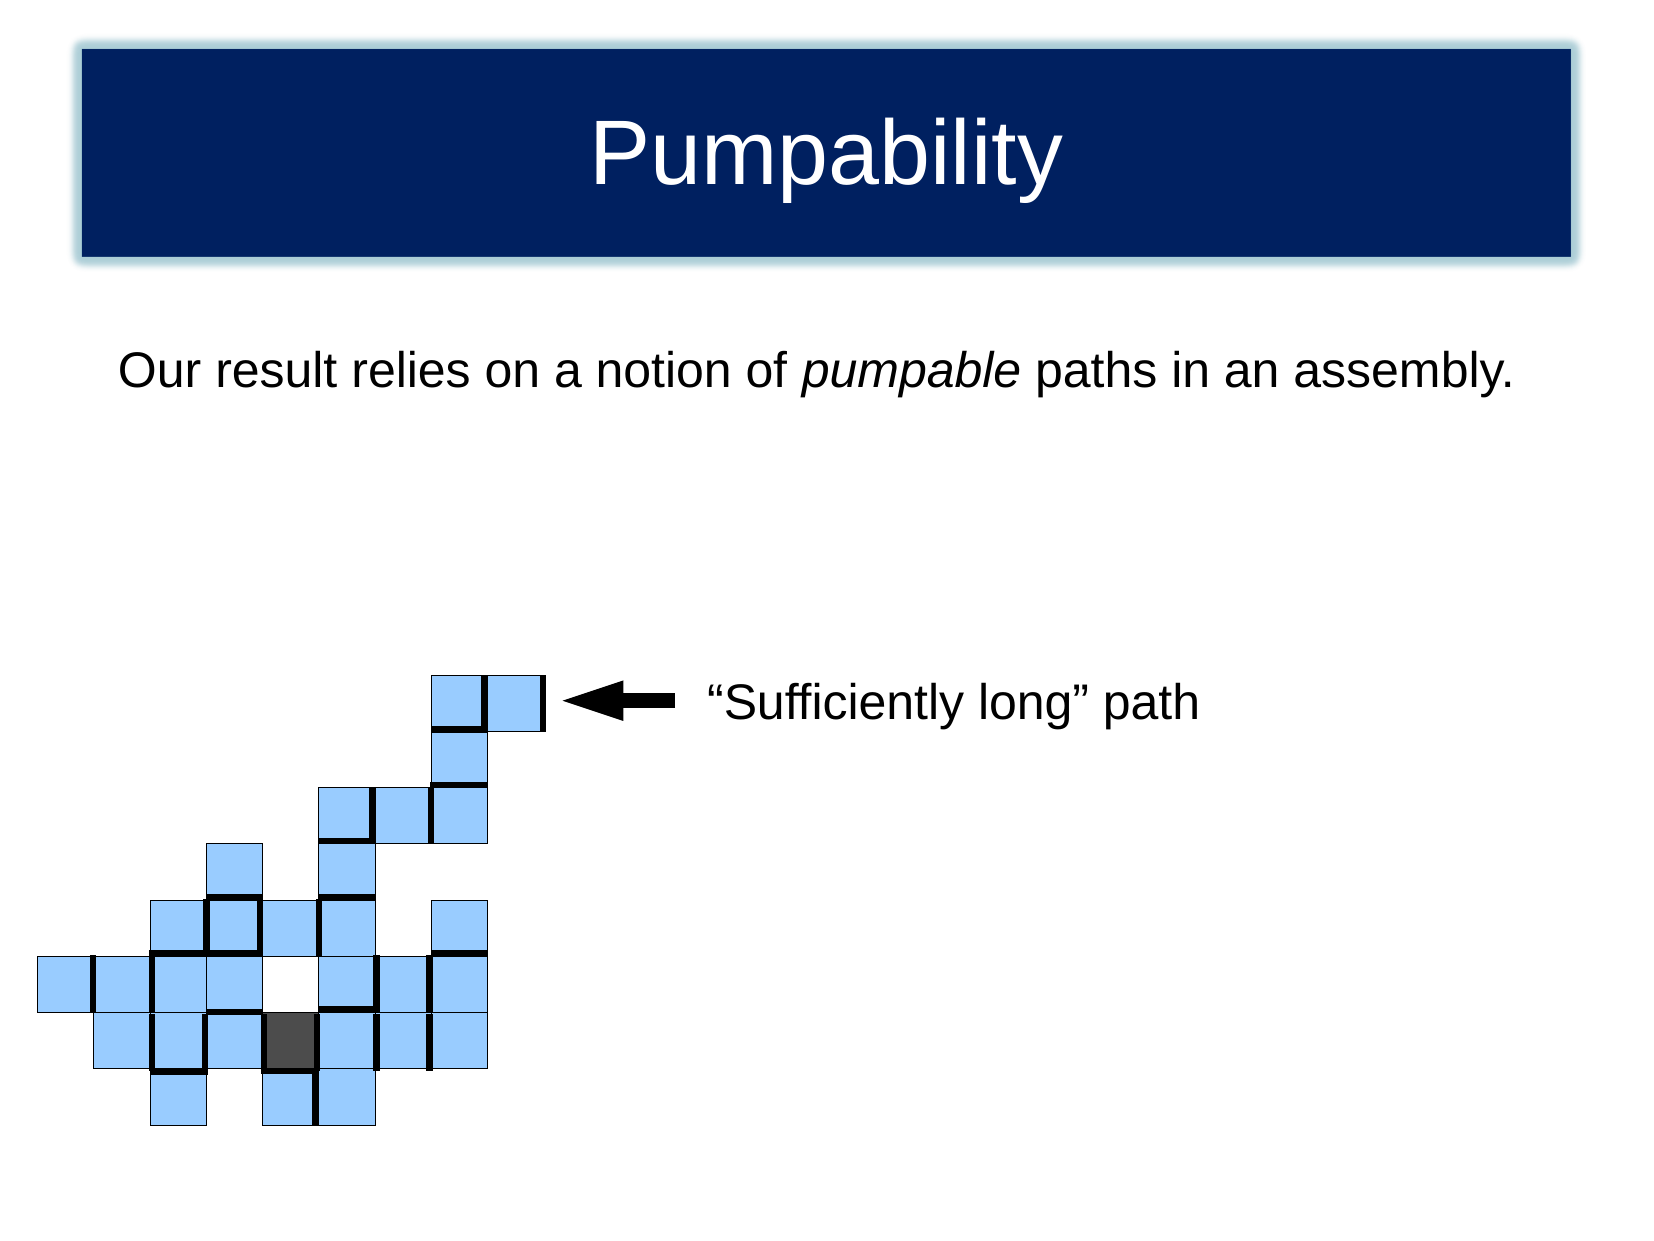

Pumpability
Our result relies on a notion of pumpable paths in an assembly.
“Sufficiently long” path